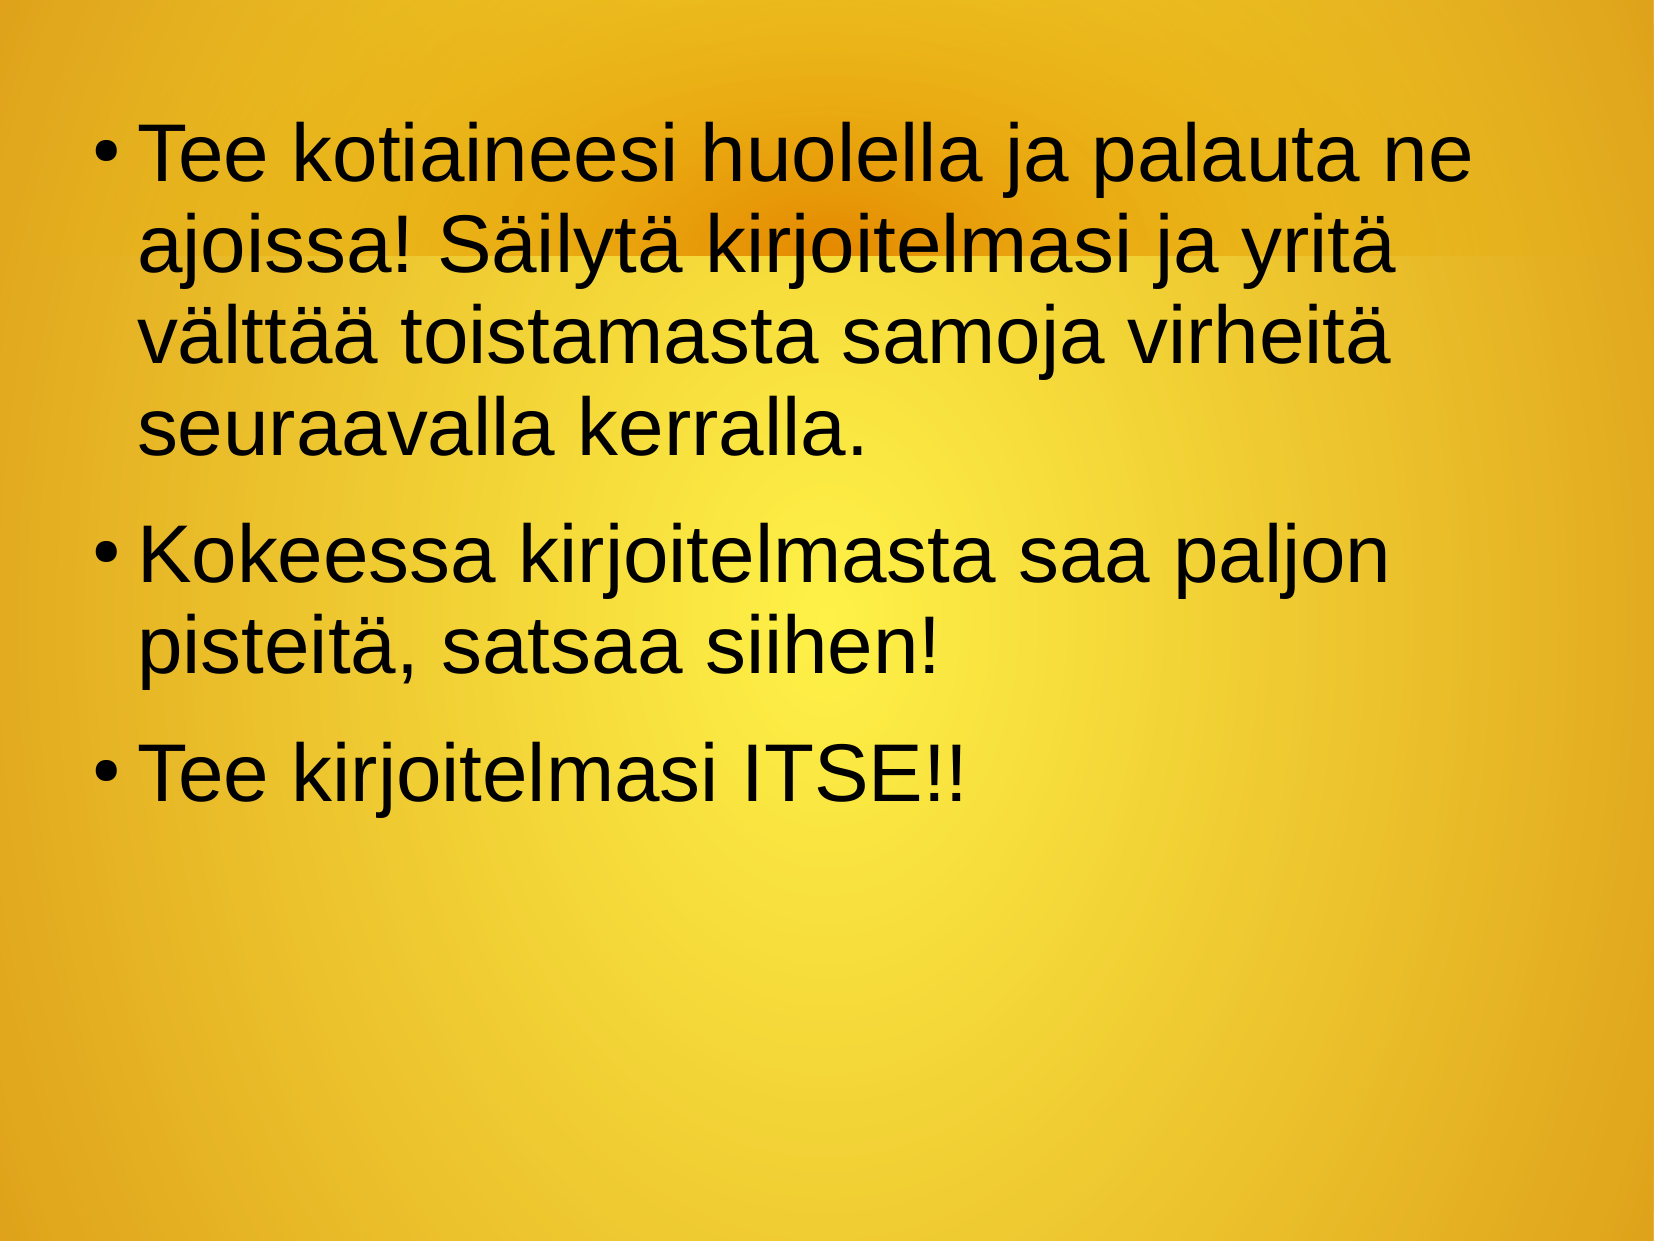

# Tee kotiaineesi huolella ja palauta ne ajoissa! Säilytä kirjoitelmasi ja yritä välttää toistamasta samoja virheitä seuraavalla kerralla.
Kokeessa kirjoitelmasta saa paljon pisteitä, satsaa siihen!
Tee kirjoitelmasi ITSE!!